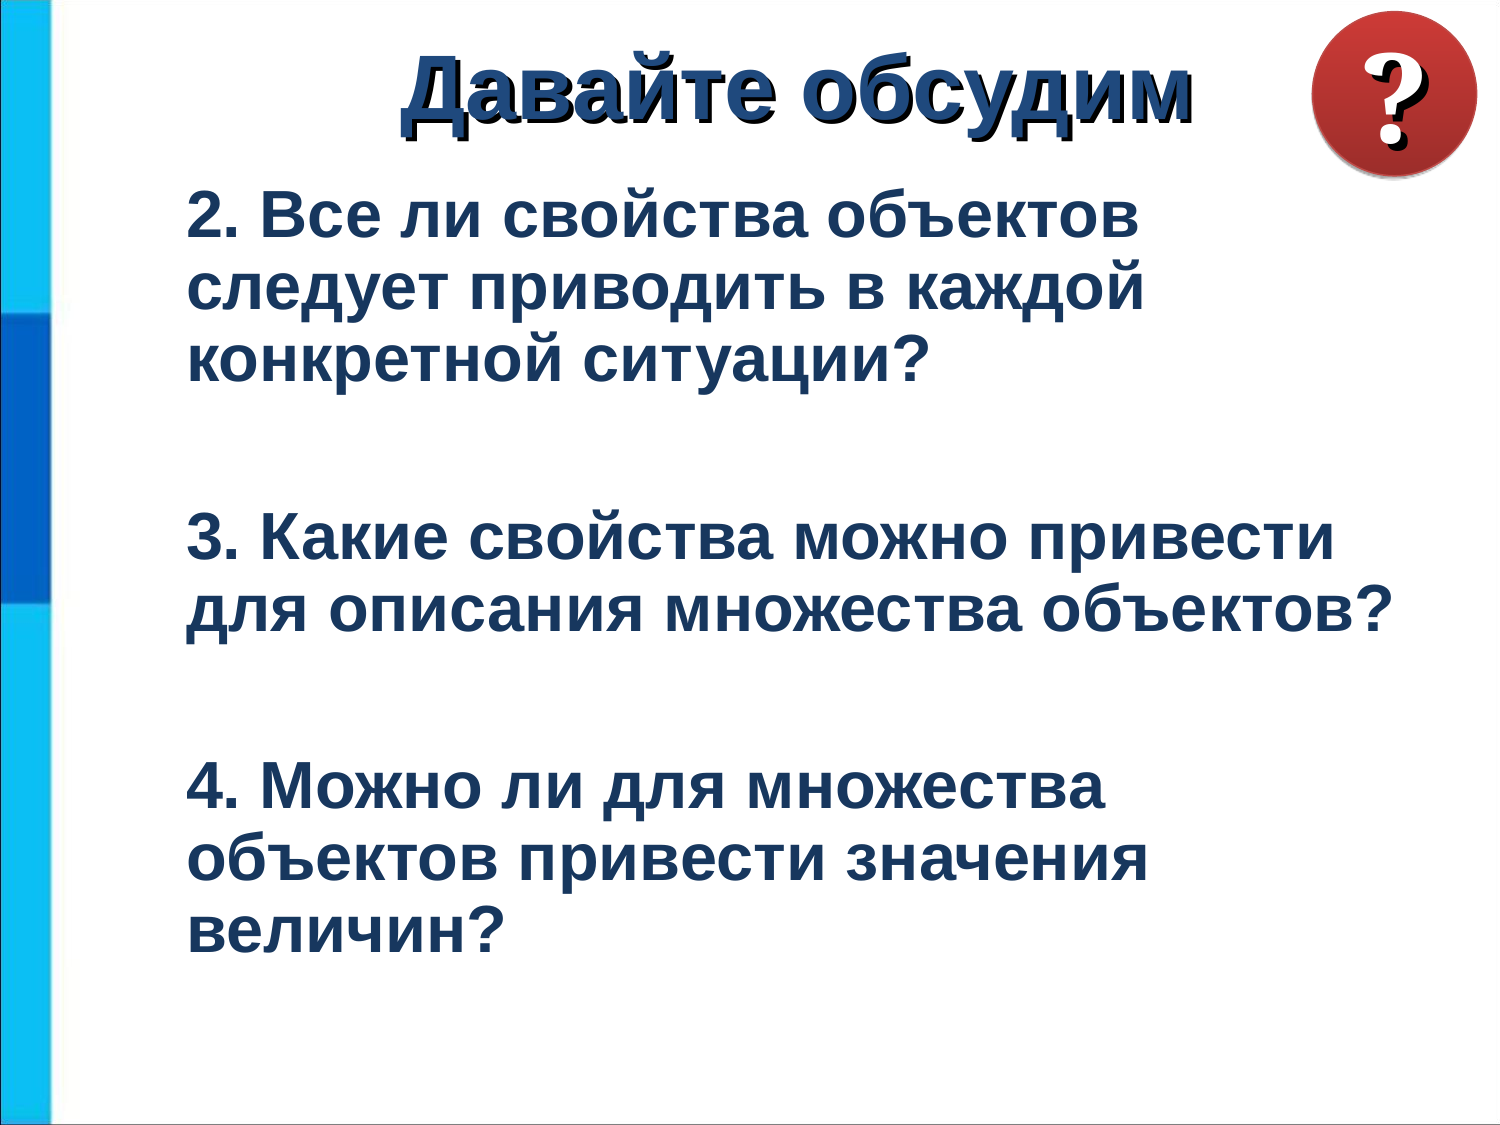

?
# Давайте обсудим
2. Все ли свойства объектов следует приводить в каждой конкретной ситуации?
3. Какие свойства можно привести для описания множества объектов?
4. Можно ли для множества объектов привести значения величин?